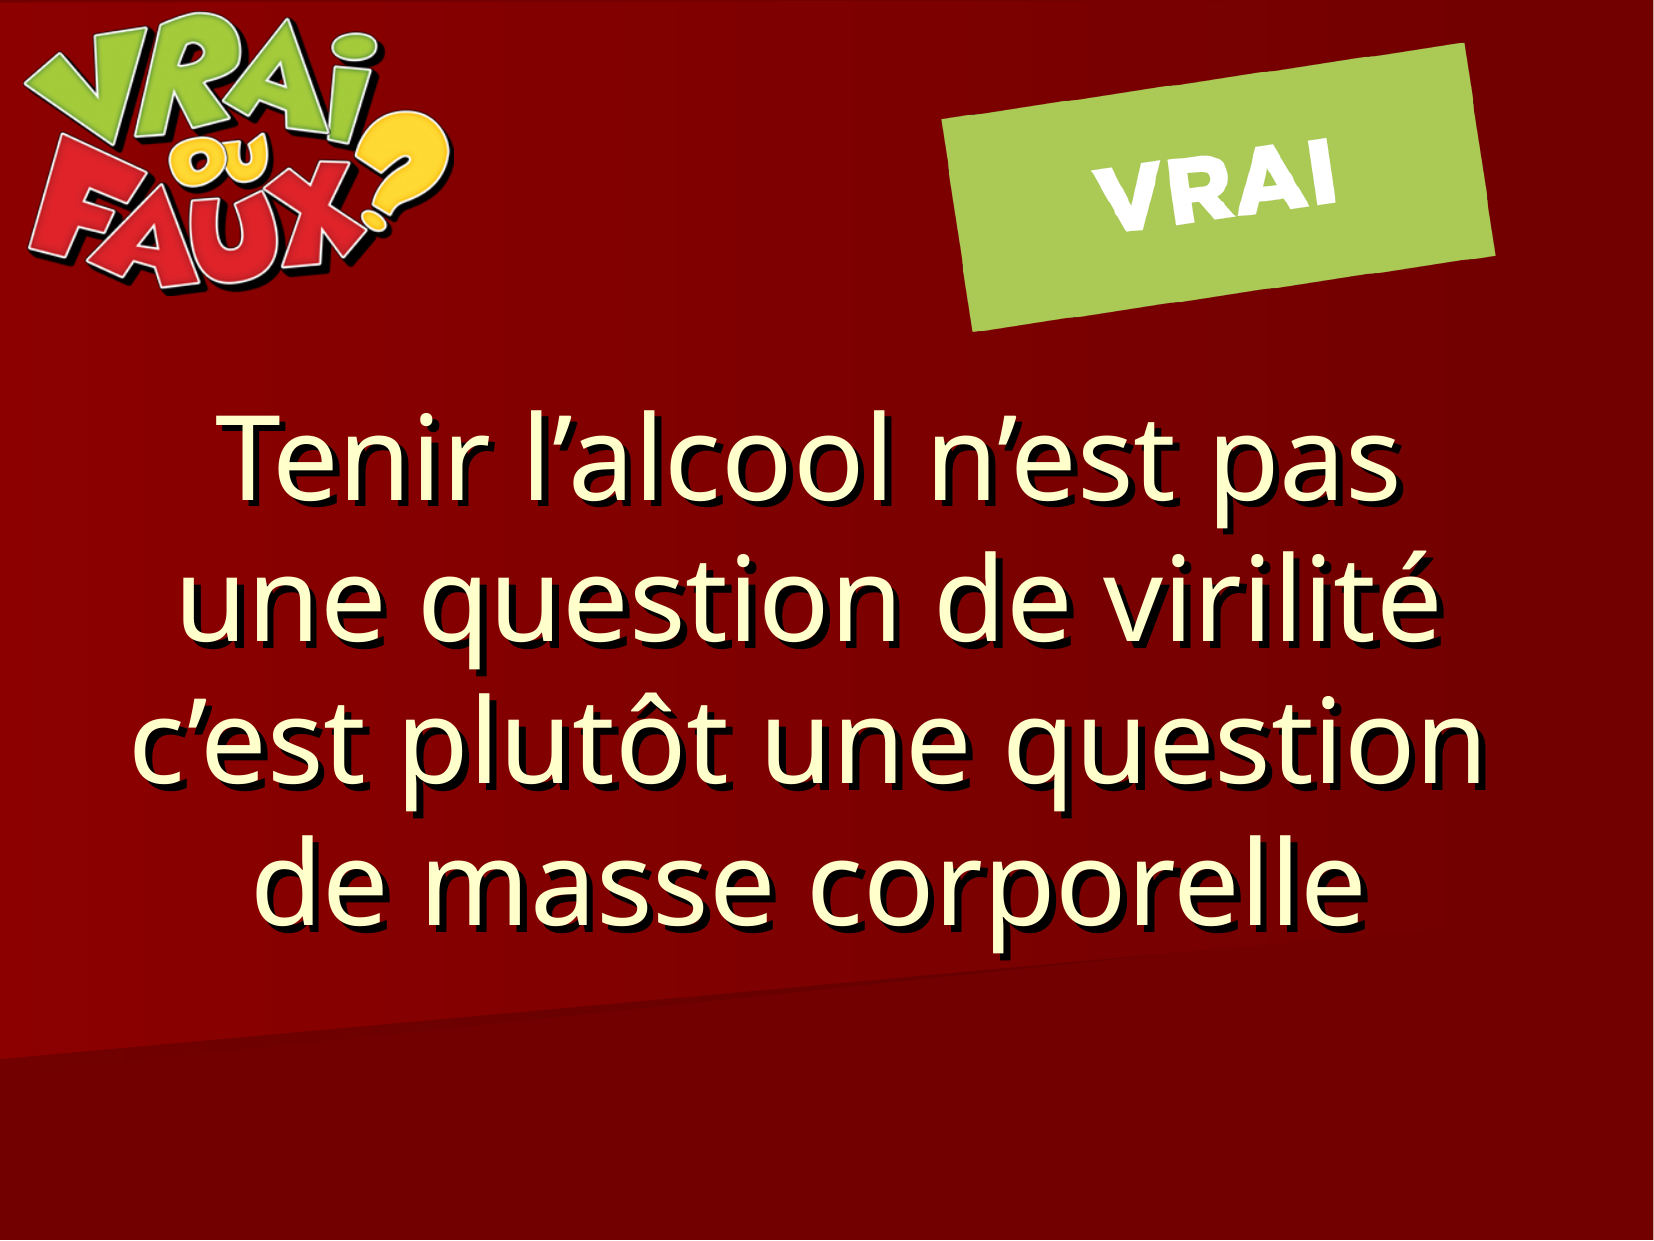

# Tenir l’alcool n’est pas une question de virilité c’est plutôt une question de masse corporelle